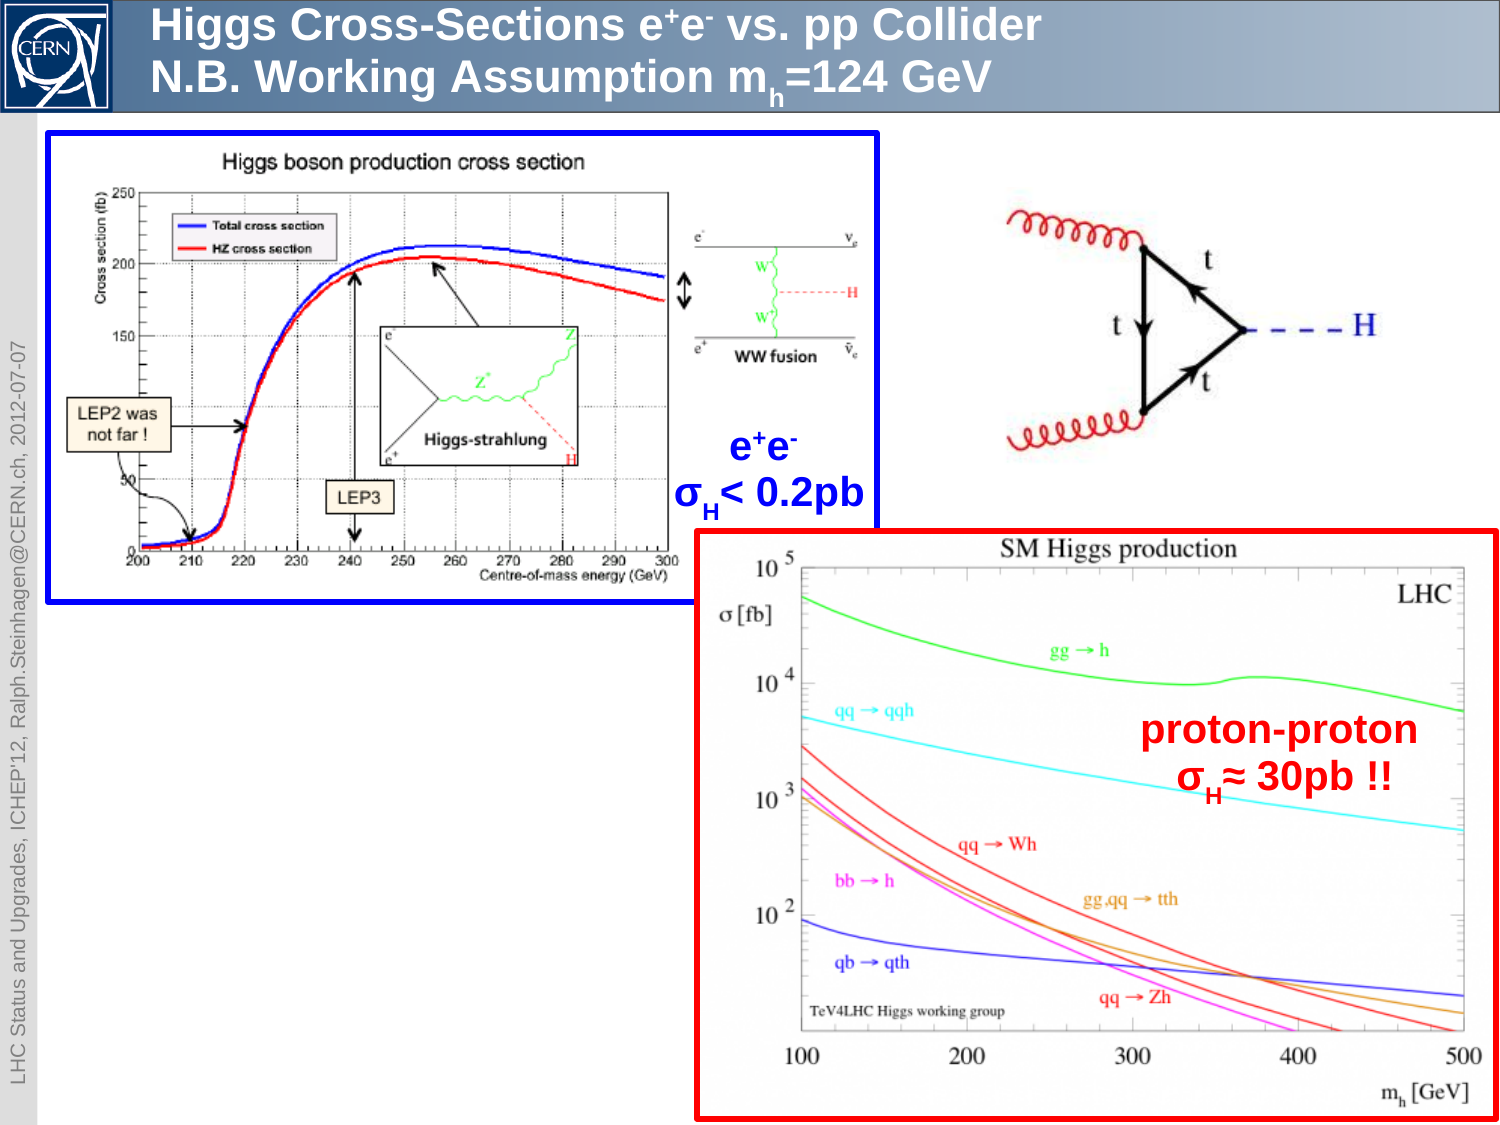

# Higgs Cross-Sections e+e- vs. pp Collider N.B. Working Assumption mh=124 GeV
e+e-
 σH< 0.2pb
proton-proton
 σH≈ 30pb !!